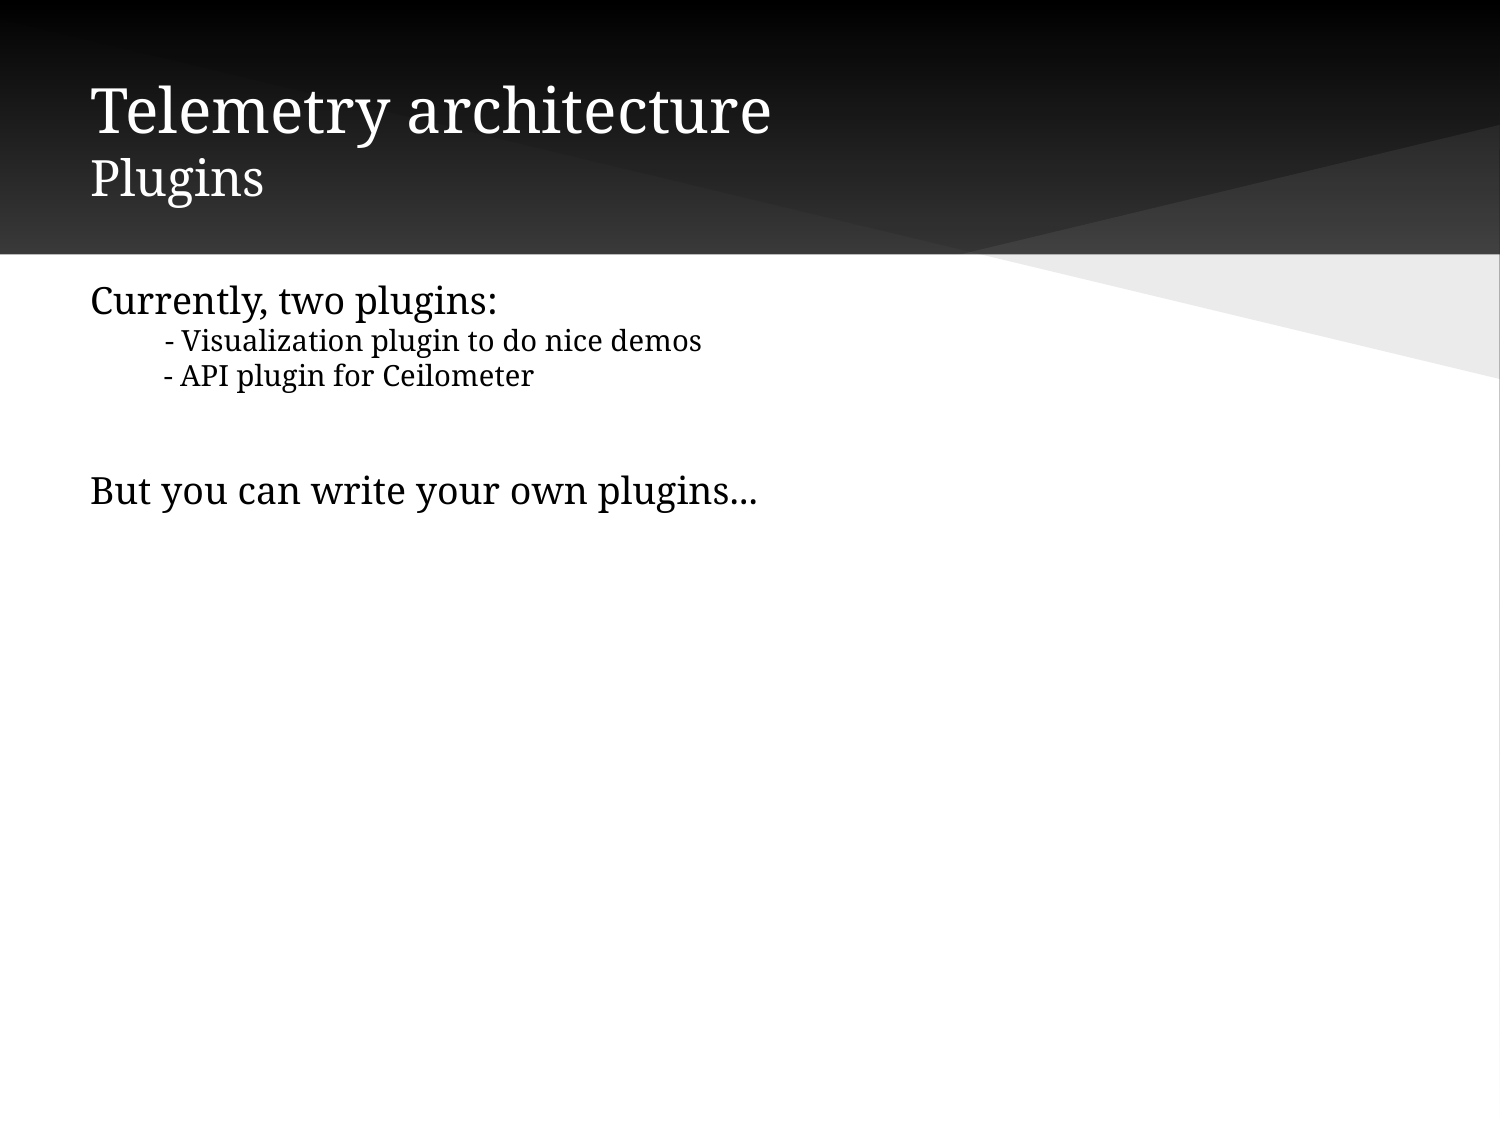

# Telemetry architecture Plugins
Currently, two plugins:
- Visualization plugin to do nice demos
	- API plugin for Ceilometer
But you can write your own plugins...